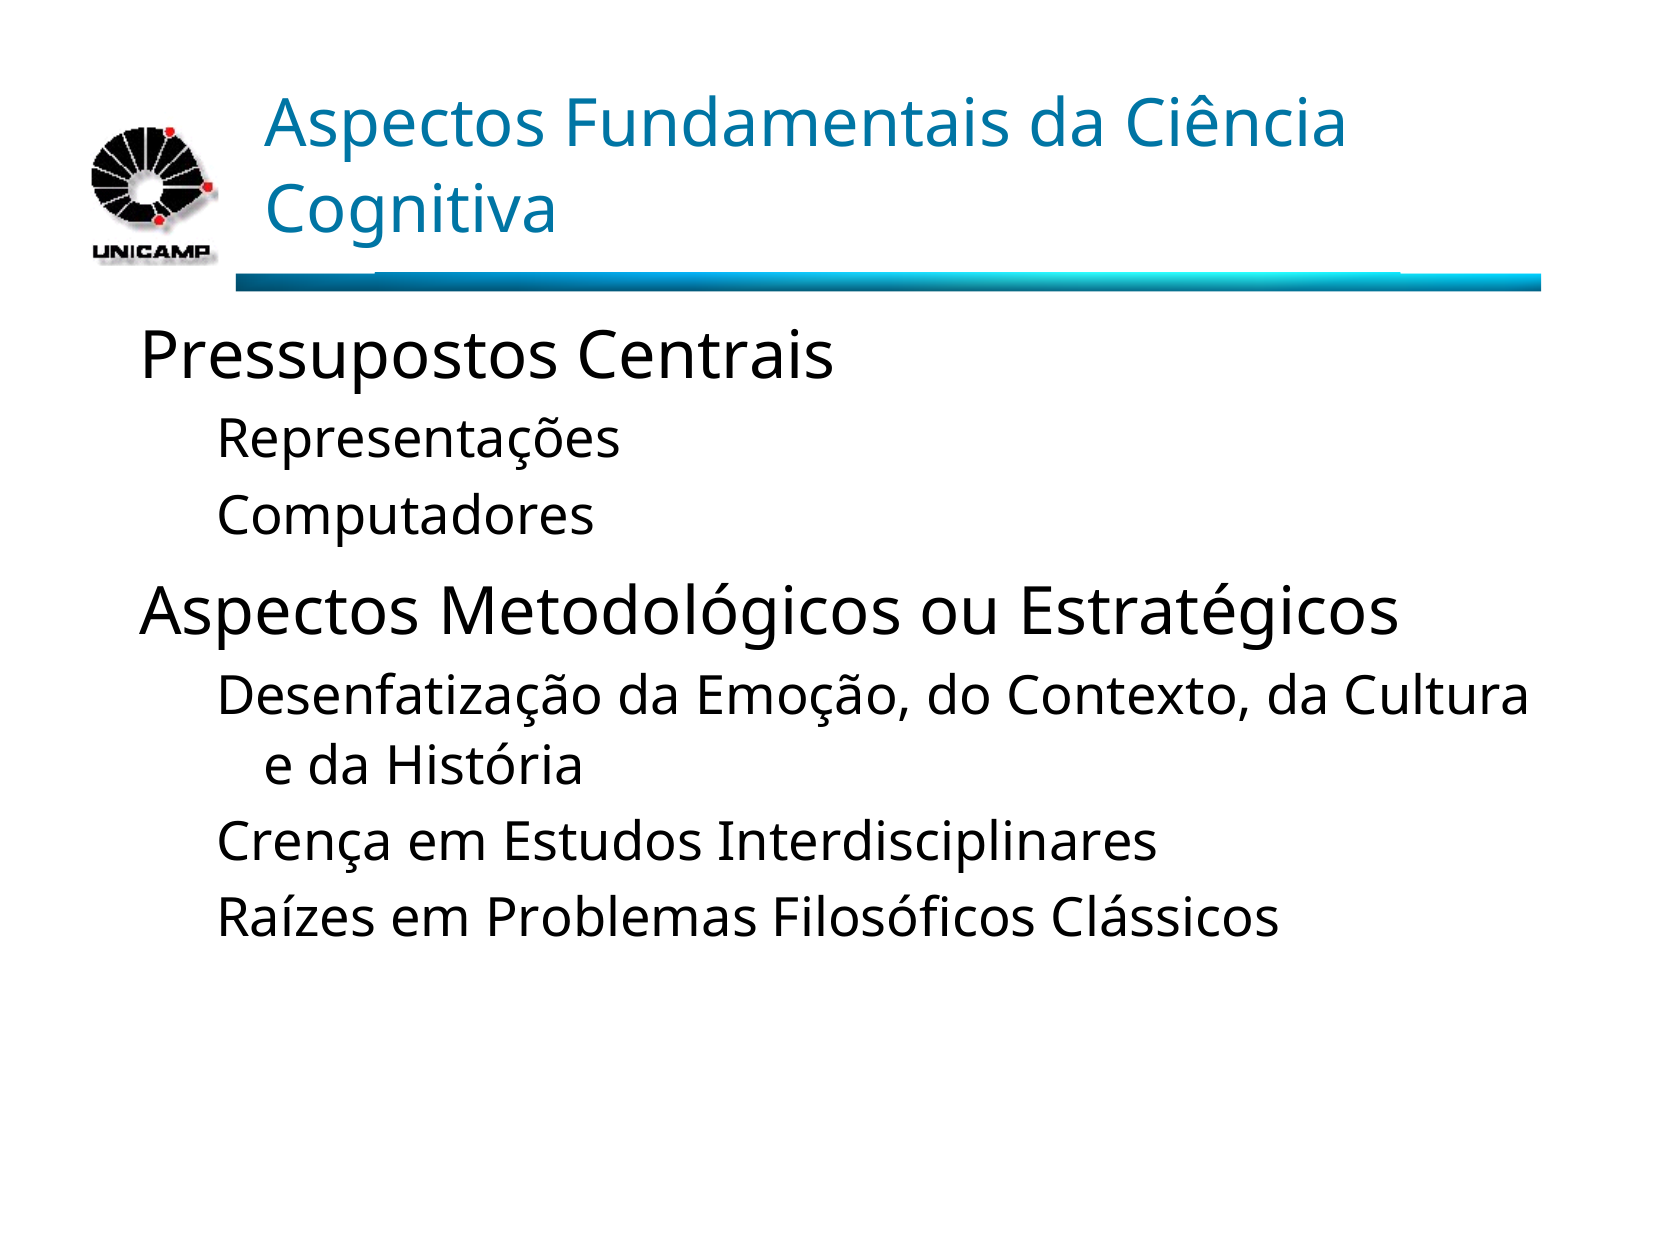

# Aspectos Fundamentais da Ciência Cognitiva
Pressupostos Centrais
Representações
Computadores
Aspectos Metodológicos ou Estratégicos
Desenfatização da Emoção, do Contexto, da Cultura e da História
Crença em Estudos Interdisciplinares
Raízes em Problemas Filosóficos Clássicos